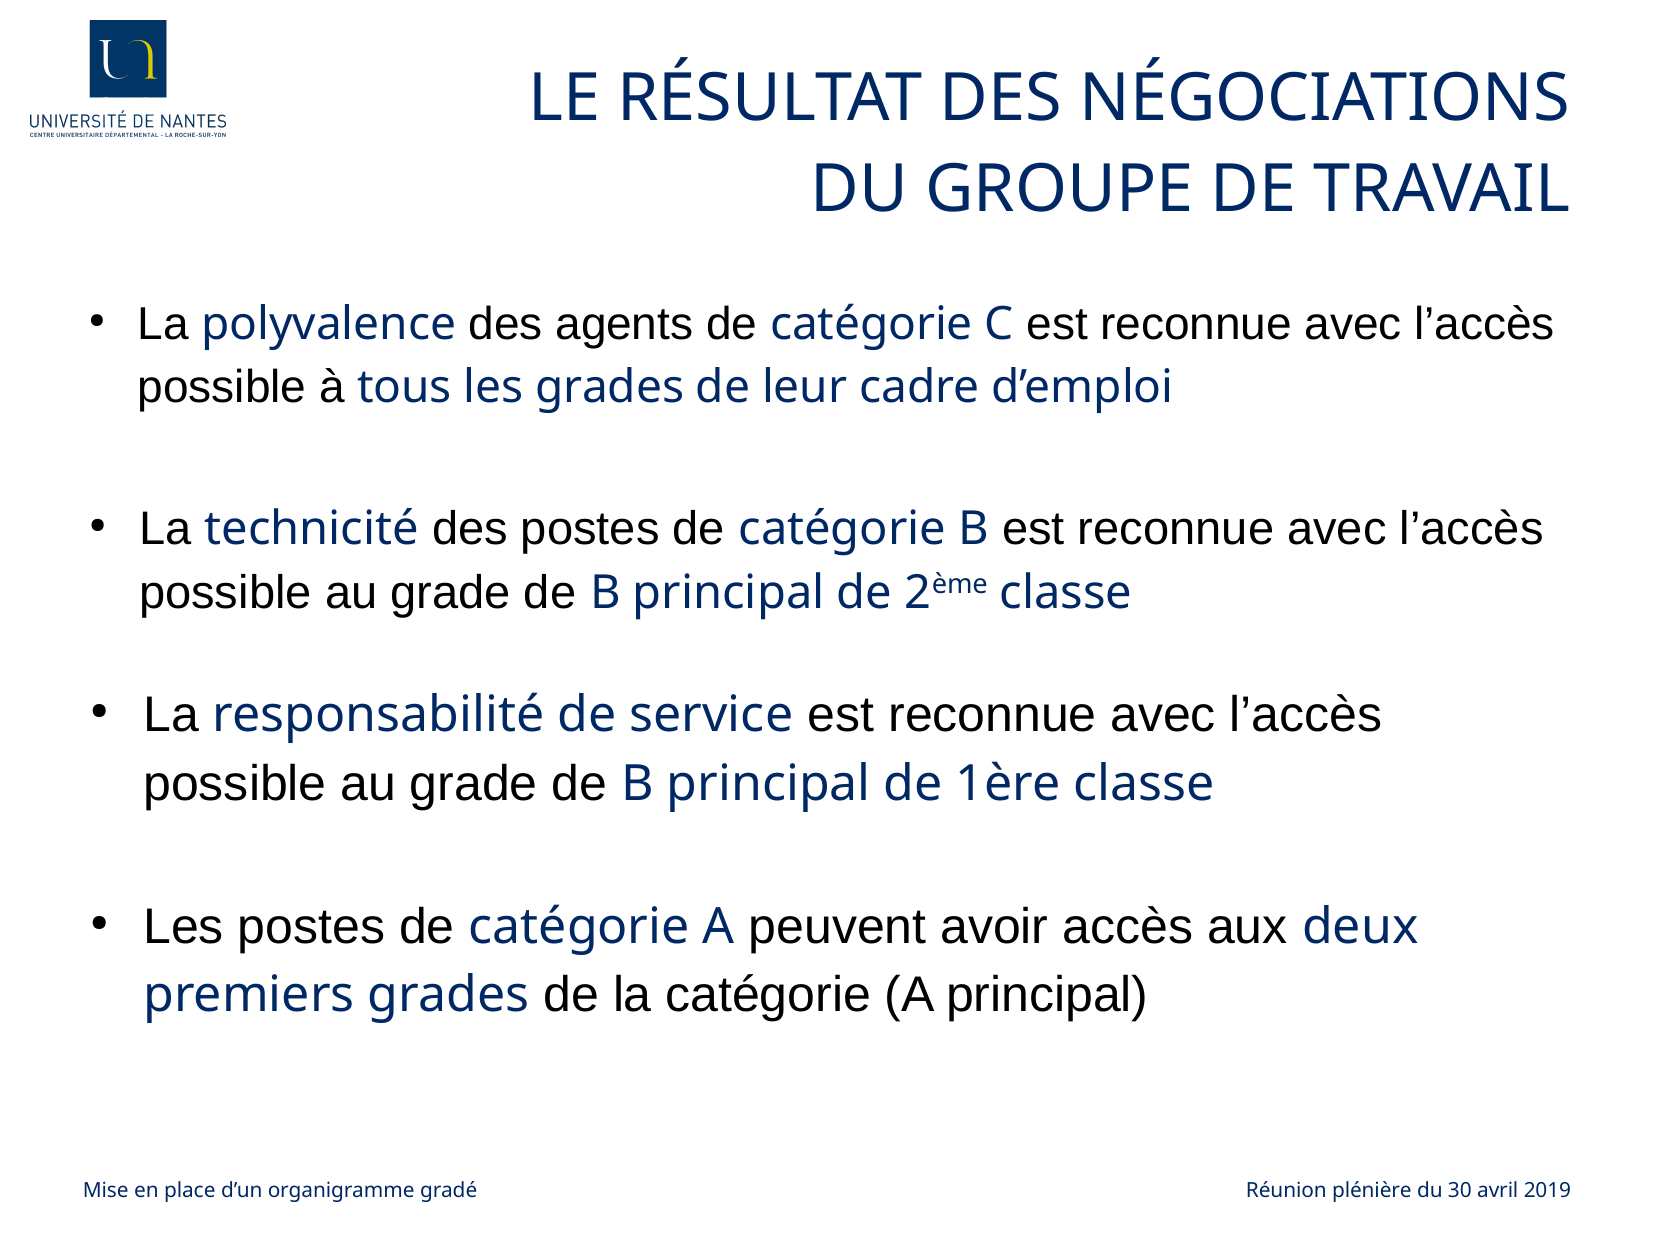

# Le résultat des négociations du groupe de travail
La polyvalence des agents de catégorie C est reconnue avec l’accès possible à tous les grades de leur cadre d’emploi
La technicité des postes de catégorie B est reconnue avec l’accès possible au grade de B principal de 2ème classe
La responsabilité de service est reconnue avec l’accès possible au grade de B principal de 1ère classe
Les postes de catégorie A peuvent avoir accès aux deux premiers grades de la catégorie (A principal)